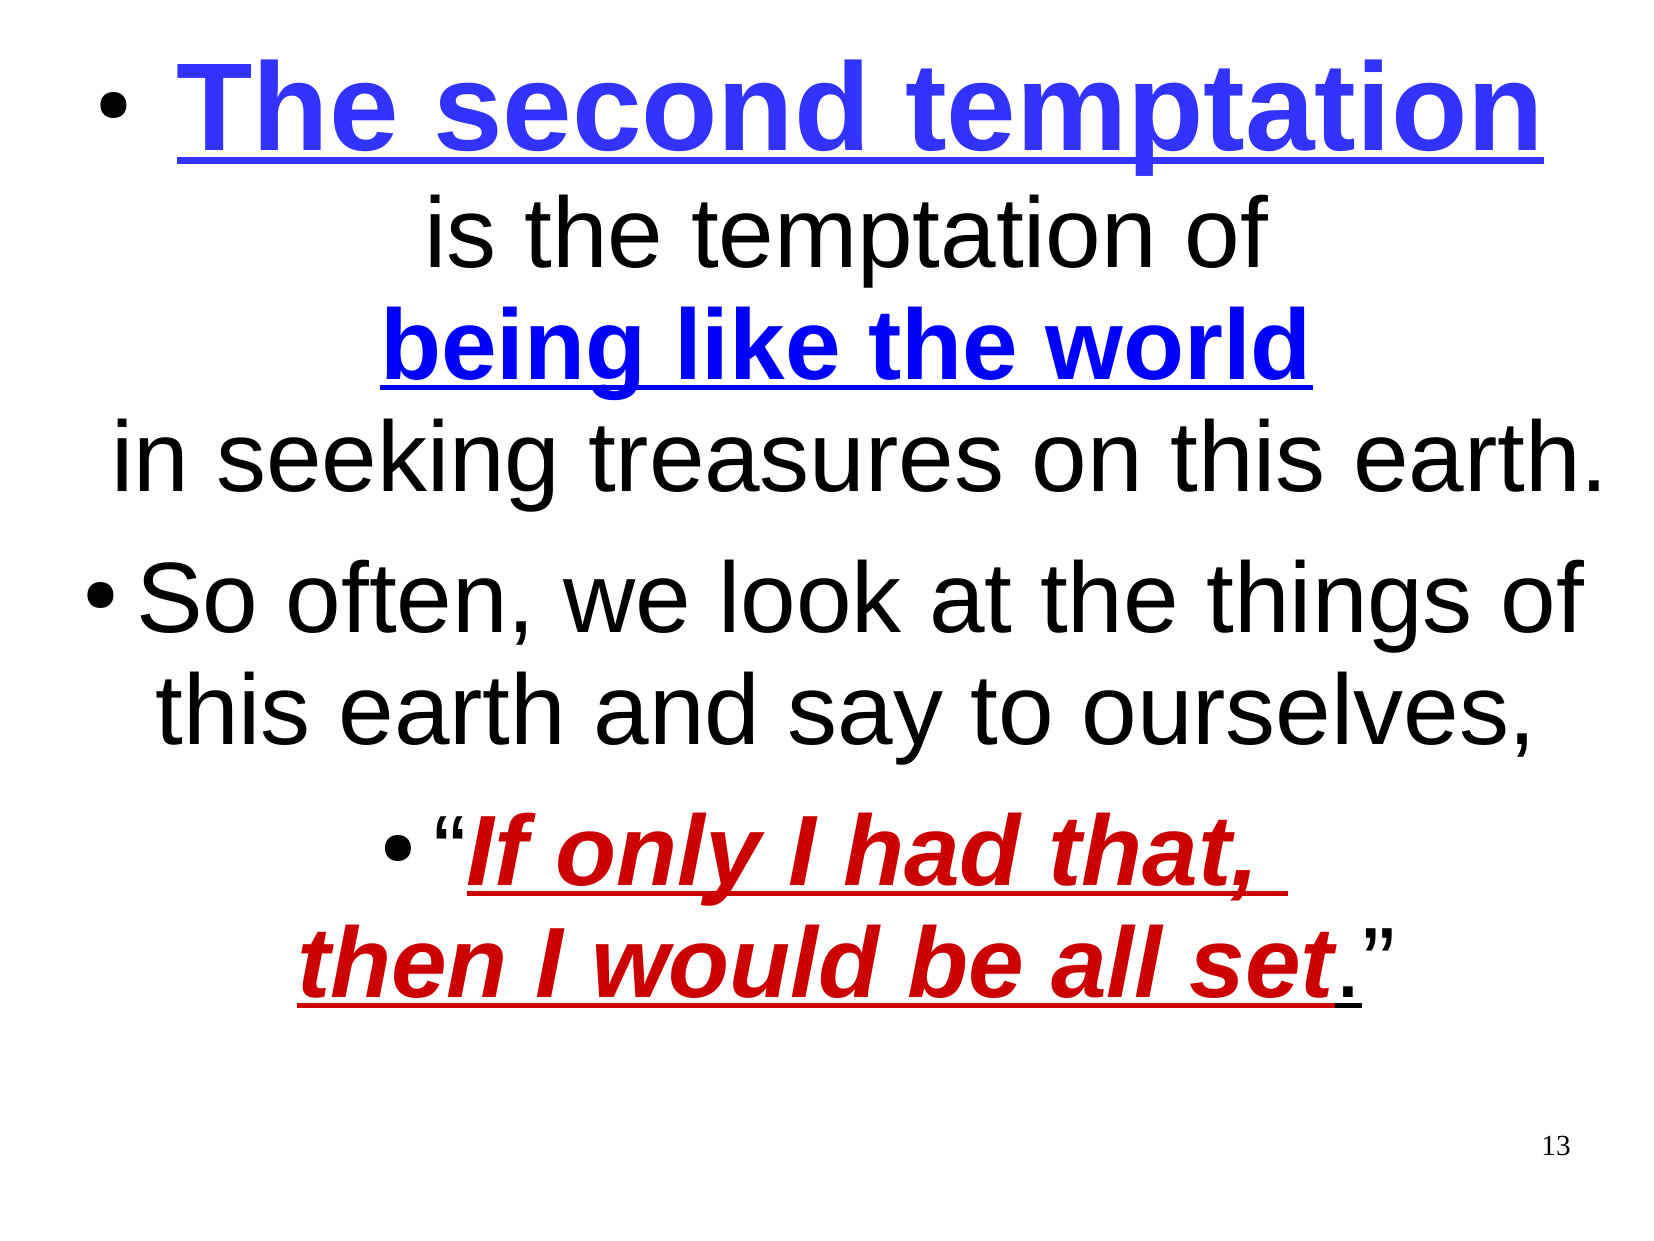

# The second temptation is the temptation of being like the world in seeking treasures on this earth.
So often, we look at the things of this earth and say to ourselves,
“If only I had that,
then I would be all set.”
13